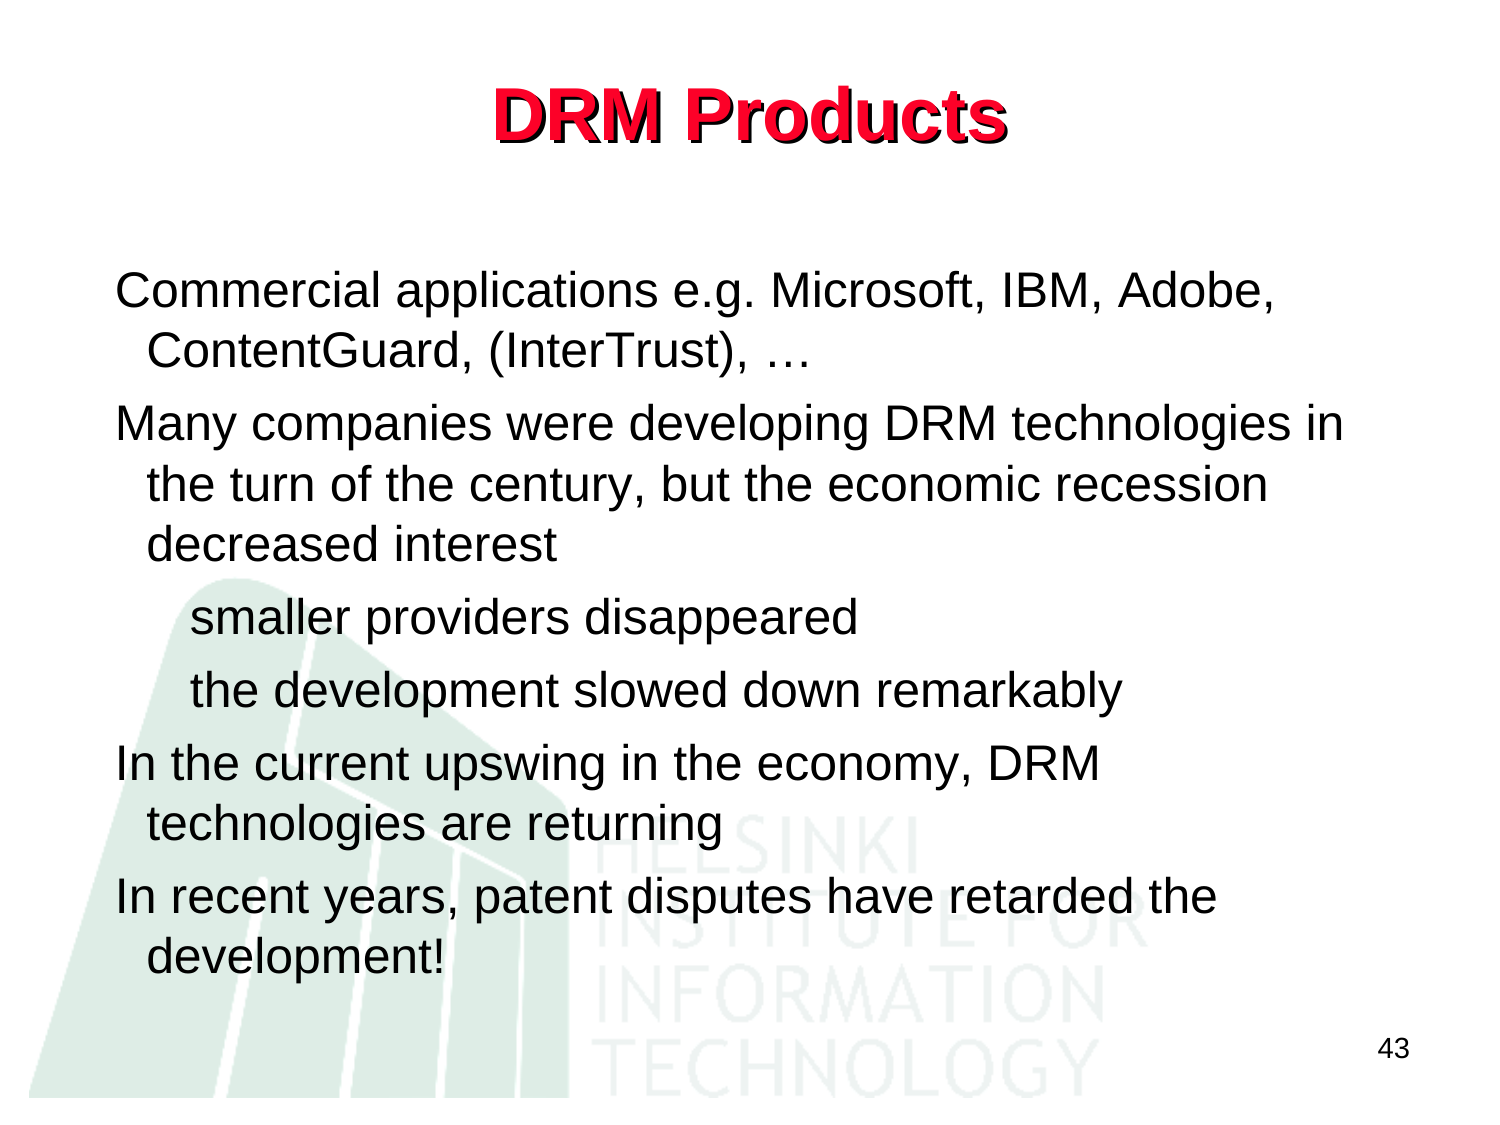

# DRM Products
Commercial applications e.g. Microsoft, IBM, Adobe, ContentGuard, (InterTrust), …
Many companies were developing DRM technologies in the turn of the century, but the economic recession decreased interest
smaller providers disappeared
the development slowed down remarkably
In the current upswing in the economy, DRM technologies are returning
In recent years, patent disputes have retarded the development!
43